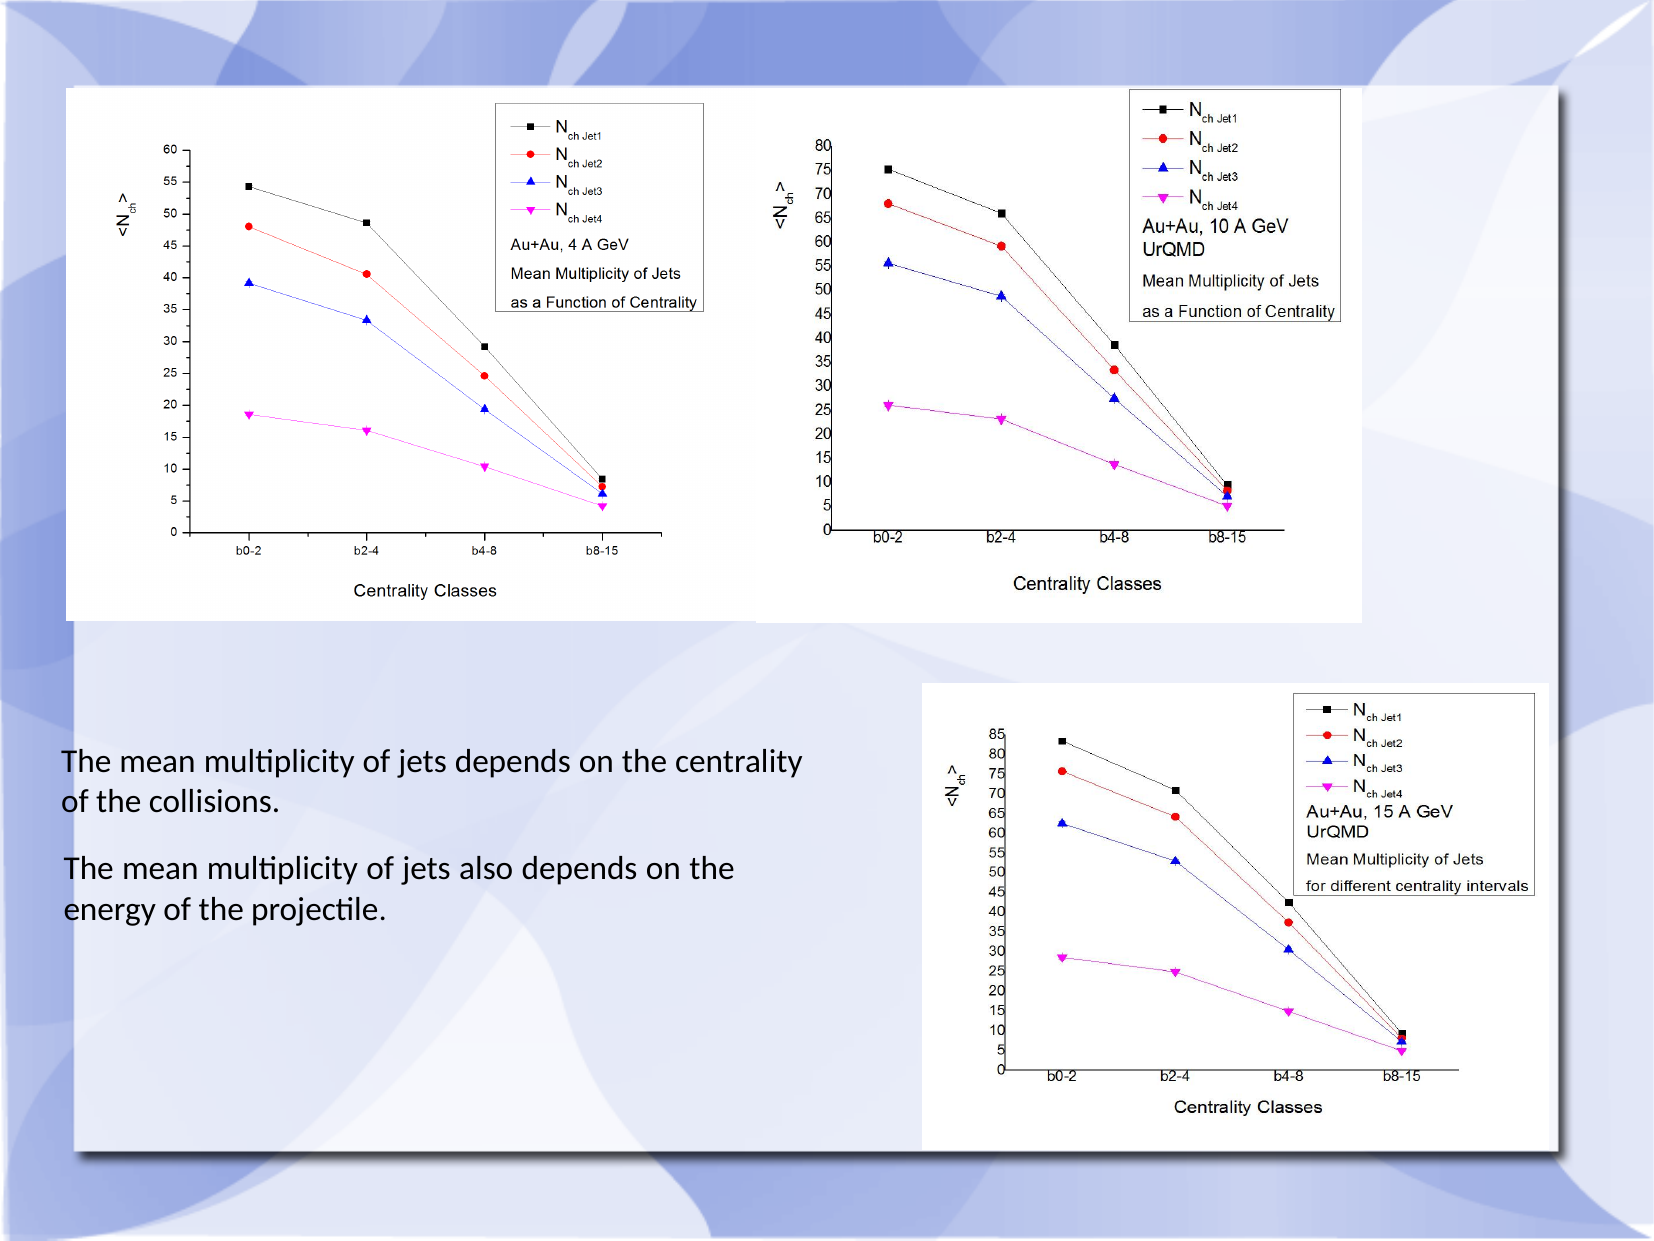

The mean multiplicity of jets depends on the centrality of the collisions.
The mean multiplicity of jets also depends on the energy of the projectile.